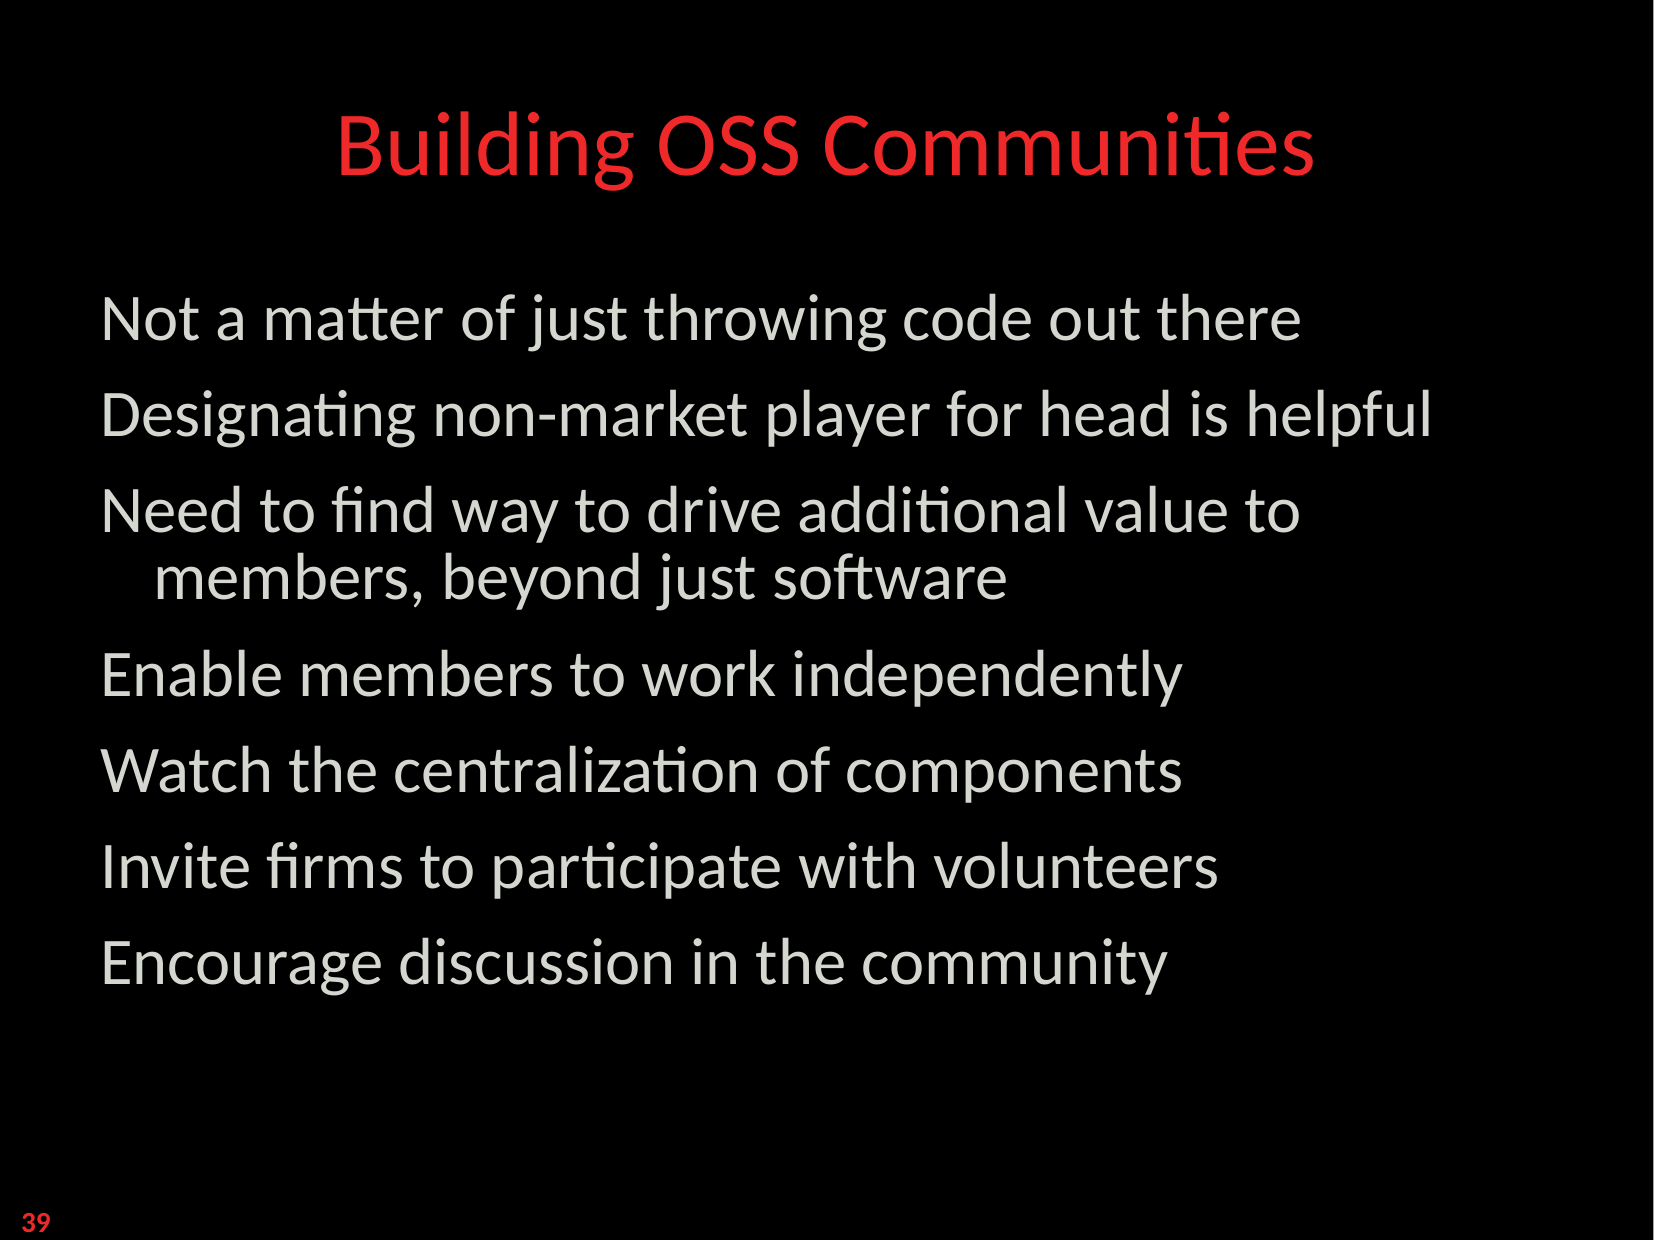

# Building OSS Communities
Not a matter of just throwing code out there
Designating non-market player for head is helpful
Need to find way to drive additional value to members, beyond just software
Enable members to work independently
Watch the centralization of components
Invite firms to participate with volunteers
Encourage discussion in the community
39